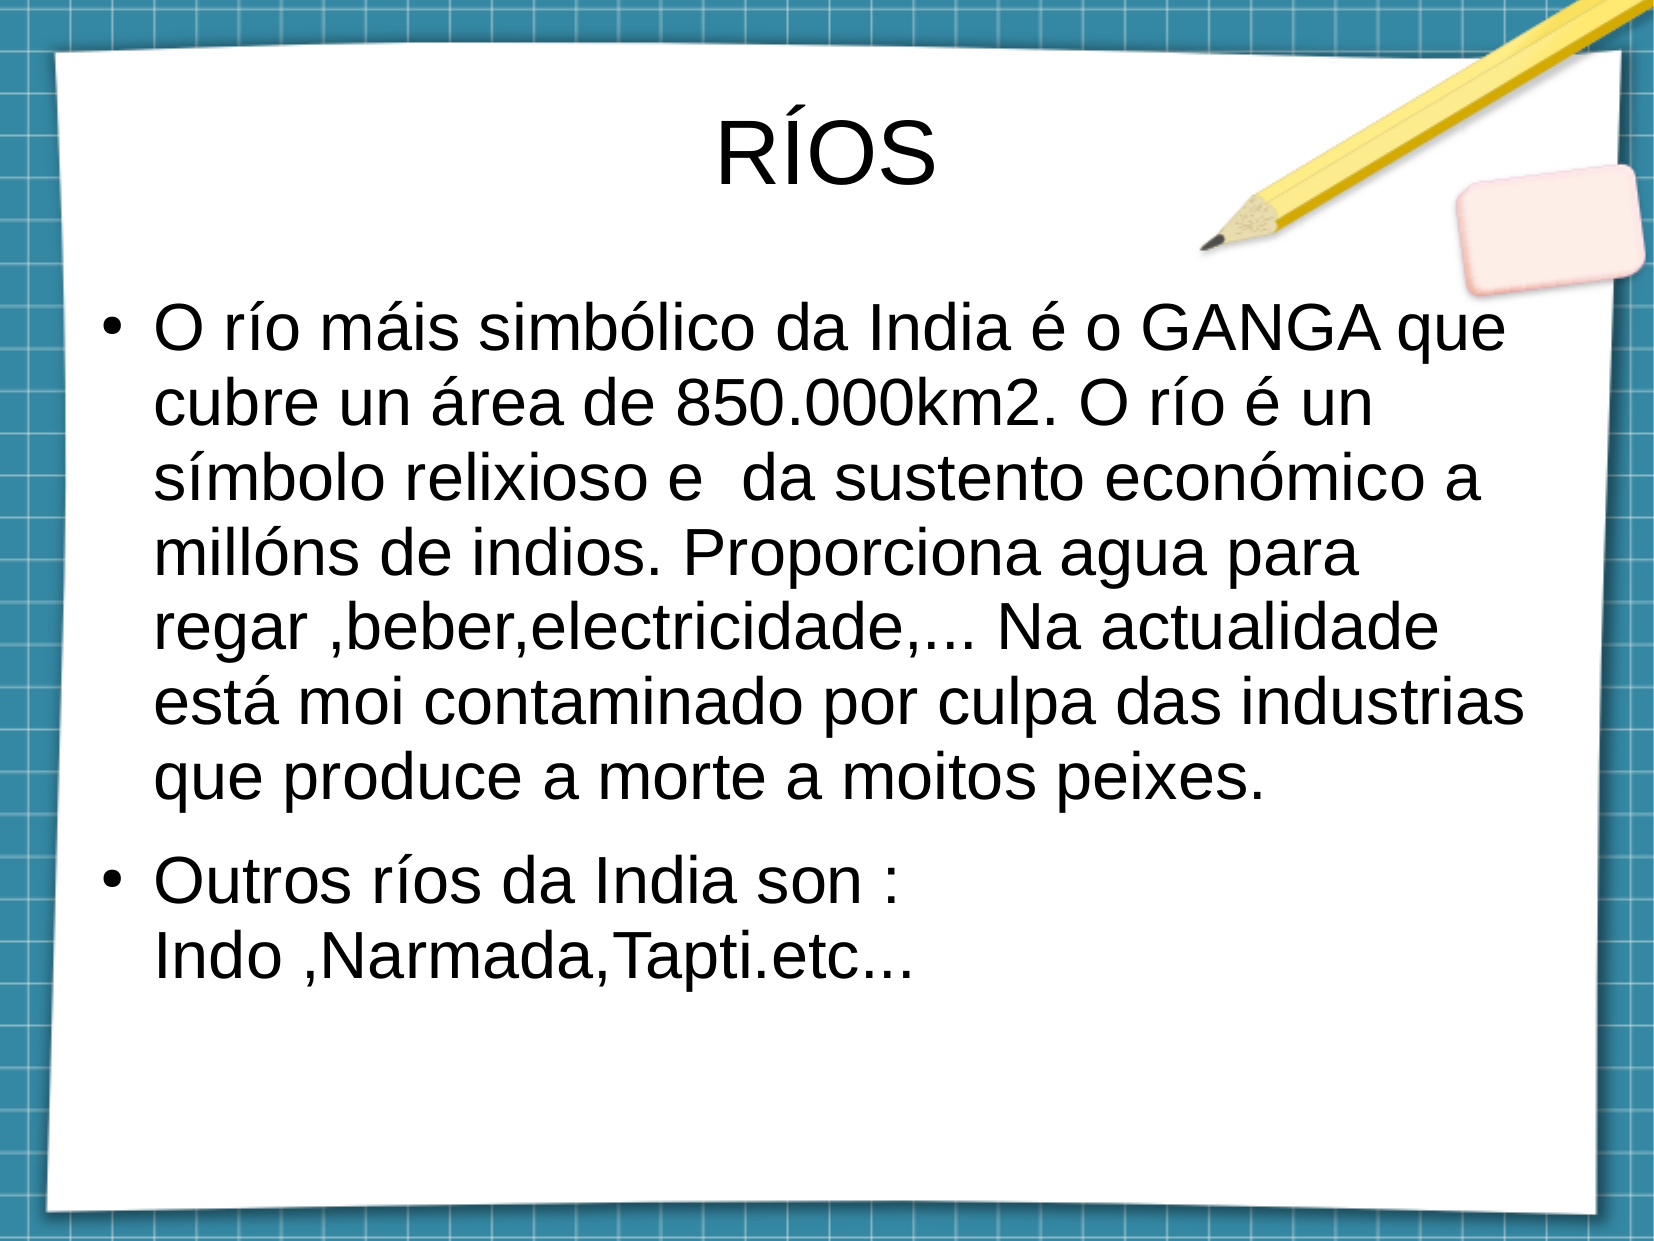

# RÍOS
O río máis simbólico da India é o GANGA que cubre un área de 850.000km2. O río é un símbolo relixioso e da sustento económico a millóns de indios. Proporciona agua para regar ,beber,electricidade,... Na actualidade está moi contaminado por culpa das industrias que produce a morte a moitos peixes.
Outros ríos da India son : Indo ,Narmada,Tapti.etc...